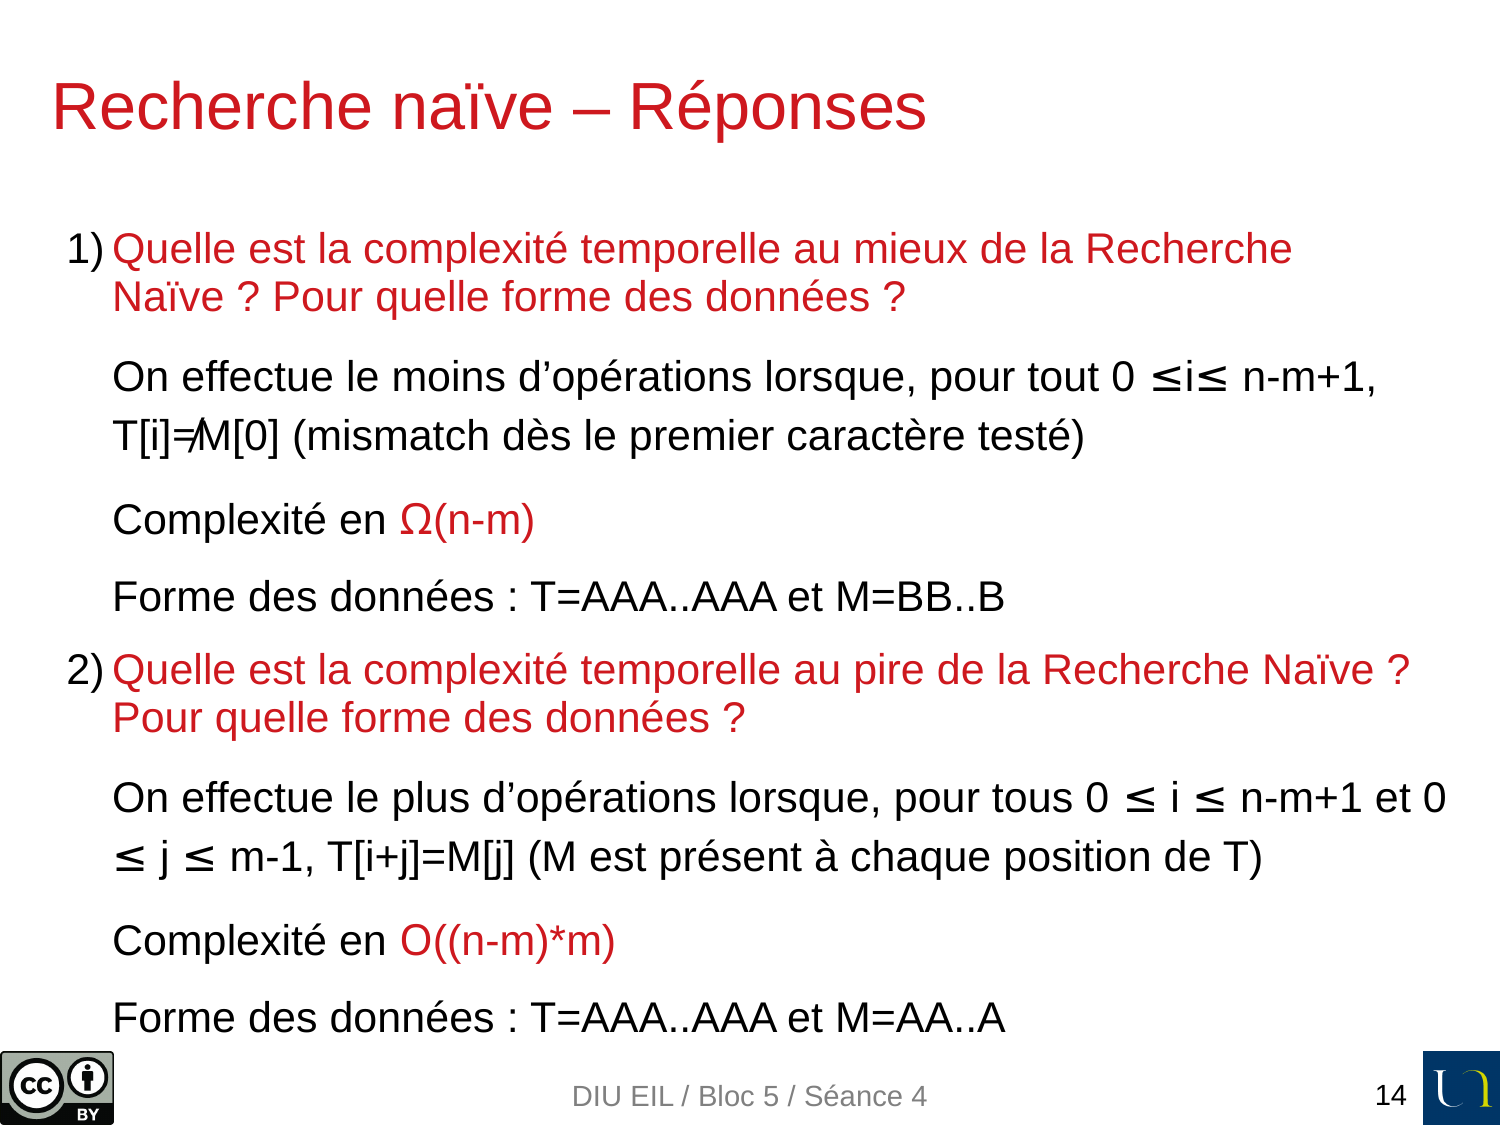

# Recherche naïve – Réponses
Quelle est la complexité temporelle au mieux de la Recherche Naïve ? Pour quelle forme des données ?
On effectue le moins d’opérations lorsque, pour tout 0 ≤i≤ n-m+1, T[i]≠M[0] (mismatch dès le premier caractère testé)
Complexité en Ω(n-m)
Forme des données : T=AAA..AAA et M=BB..B
Quelle est la complexité temporelle au pire de la Recherche Naïve ? Pour quelle forme des données ?
On effectue le plus d’opérations lorsque, pour tous 0 ≤ i ≤ n-m+1 et 0 ≤ j ≤ m-1, T[i+j]=M[j] (M est présent à chaque position de T)
Complexité en O((n-m)*m)
Forme des données : T=AAA..AAA et M=AA..A
14